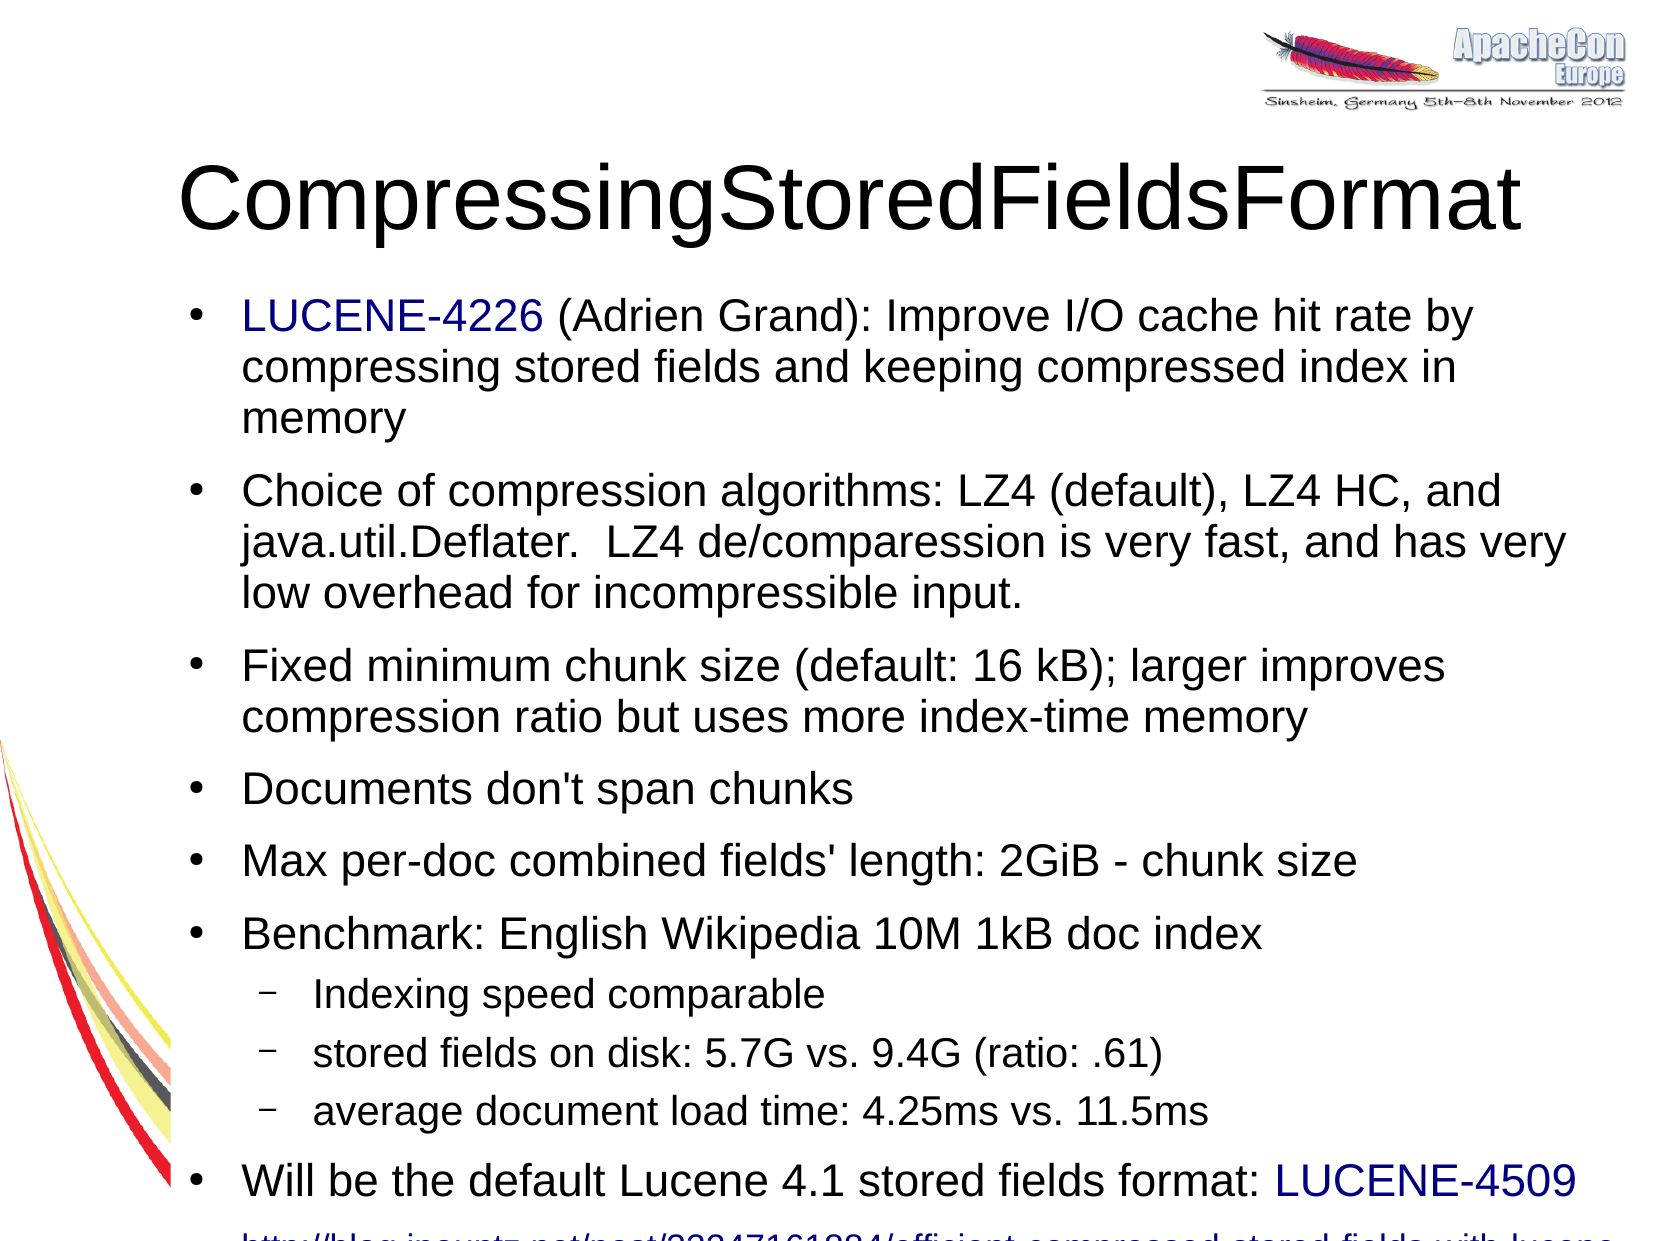

# CompressingStoredFieldsFormat
LUCENE-4226 (Adrien Grand): Improve I/O cache hit rate by compressing stored fields and keeping compressed index in memory
Choice of compression algorithms: LZ4 (default), LZ4 HC, and java.util.Deflater. LZ4 de/comparession is very fast, and has very low overhead for incompressible input.
Fixed minimum chunk size (default: 16 kB); larger improves compression ratio but uses more index-time memory
Documents don't span chunks
Max per-doc combined fields' length: 2GiB - chunk size
Benchmark: English Wikipedia 10M 1kB doc index
Indexing speed comparable
stored fields on disk: 5.7G vs. 9.4G (ratio: .61)
average document load time: 4.25ms vs. 11.5ms
Will be the default Lucene 4.1 stored fields format: LUCENE-4509
http://blog.jpountz.net/post/33247161884/efficient-compressed-stored-fields-with-lucene